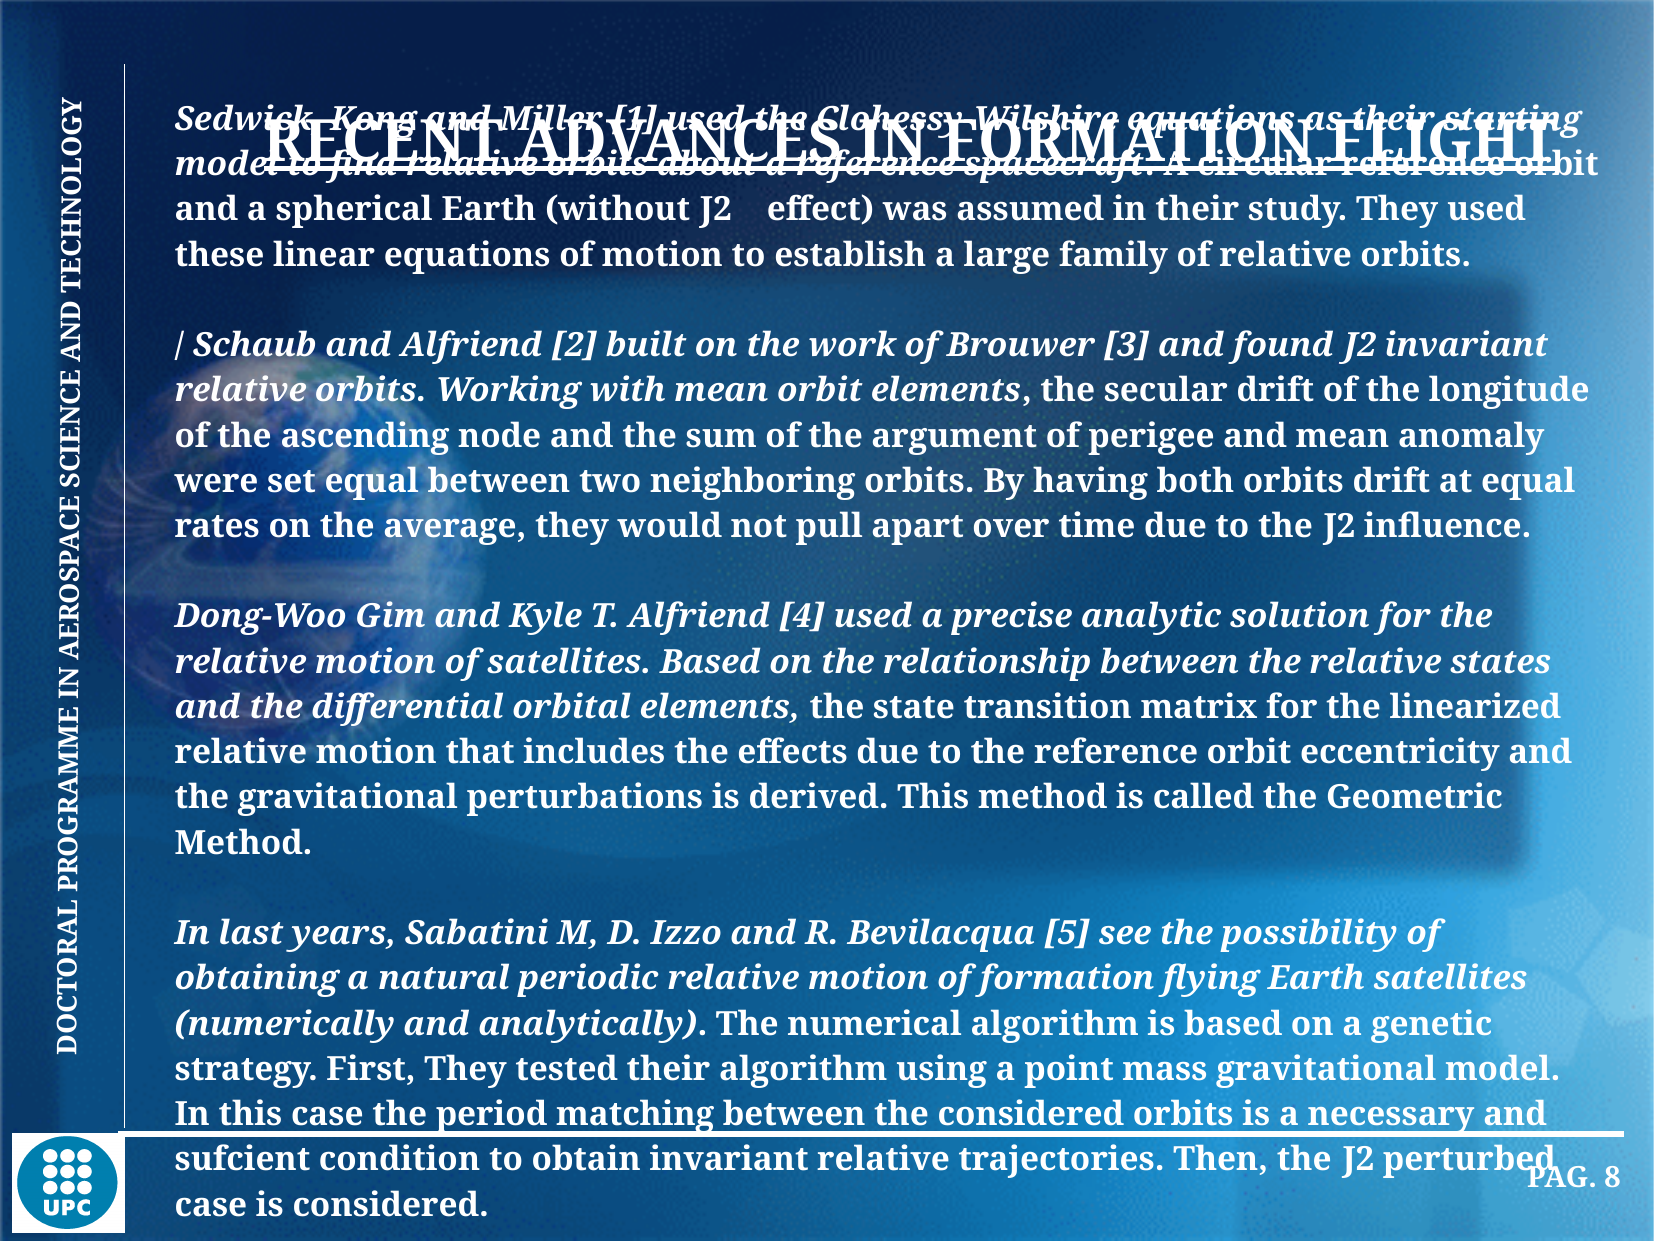

RECENT ADVANCES IN FORMATION FLIGHT
Sedwick, Kong and Miller [1] used the Clohessy-Wilshire equations as their starting model to find relative orbits about a reference spacecraft. A circular reference orbit and a spherical Earth (without J2 effect) was assumed in their study. They used these linear equations of motion to establish a large family of relative orbits.
/ Schaub and Alfriend [2] built on the work of Brouwer [3] and found J2 invariant relative orbits. Working with mean orbit elements, the secular drift of the longitude of the ascending node and the sum of the argument of perigee and mean anomaly were set equal between two neighboring orbits. By having both orbits drift at equal rates on the average, they would not pull apart over time due to the J2 influence.
Dong-Woo Gim and Kyle T. Alfriend [4] used a precise analytic solution for the relative motion of satellites. Based on the relationship between the relative states and the differential orbital elements, the state transition matrix for the linearized relative motion that includes the effects due to the reference orbit eccentricity and the gravitational perturbations is derived. This method is called the Geometric Method.
In last years, Sabatini M, D. Izzo and R. Bevilacqua [5] see the possibility of obtaining a natural periodic relative motion of formation flying Earth satellites (numerically and analytically). The numerical algorithm is based on a genetic strategy. First, They tested their algorithm using a point mass gravitational model. In this case the period matching between the considered orbits is a necessary and sufcient condition to obtain invariant relative trajectories. Then, the J2 perturbed case is considered.
# DOCTORAL PROGRAMME IN AEROSPACE SCIENCE AND TECHNOLOGY
PAG. 8